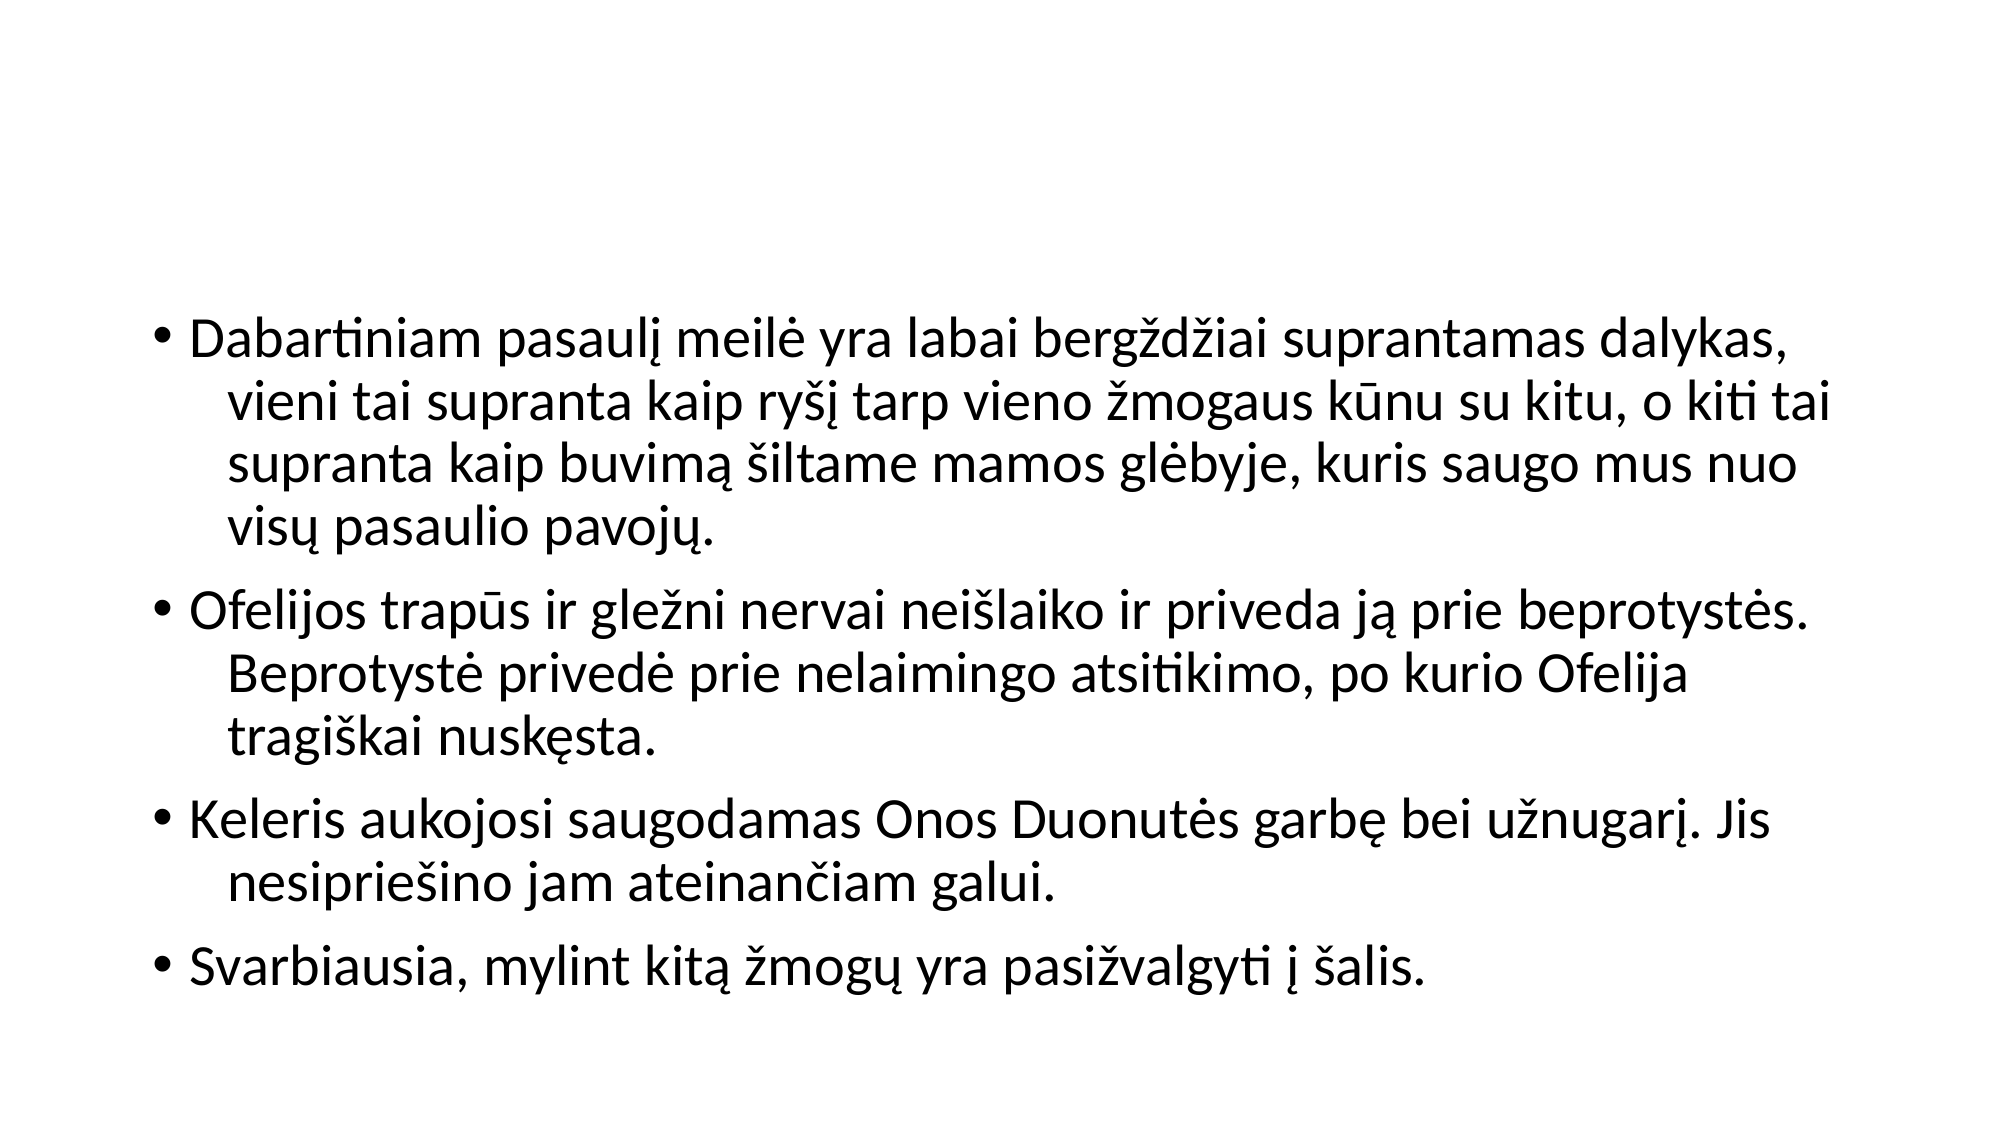

#
Dabartiniam pasaulį meilė yra labai bergždžiai suprantamas dalykas, vieni tai supranta kaip ryšį tarp vieno žmogaus kūnu su kitu, o kiti tai supranta kaip buvimą šiltame mamos glėbyje, kuris saugo mus nuo visų pasaulio pavojų.
Ofelijos trapūs ir gležni nervai neišlaiko ir priveda ją prie beprotystės. Beprotystė privedė prie nelaimingo atsitikimo, po kurio Ofelija tragiškai nuskęsta.
Keleris aukojosi saugodamas Onos Duonutės garbę bei užnugarį. Jis nesipriešino jam ateinančiam galui.
Svarbiausia, mylint kitą žmogų yra pasižvalgyti į šalis.